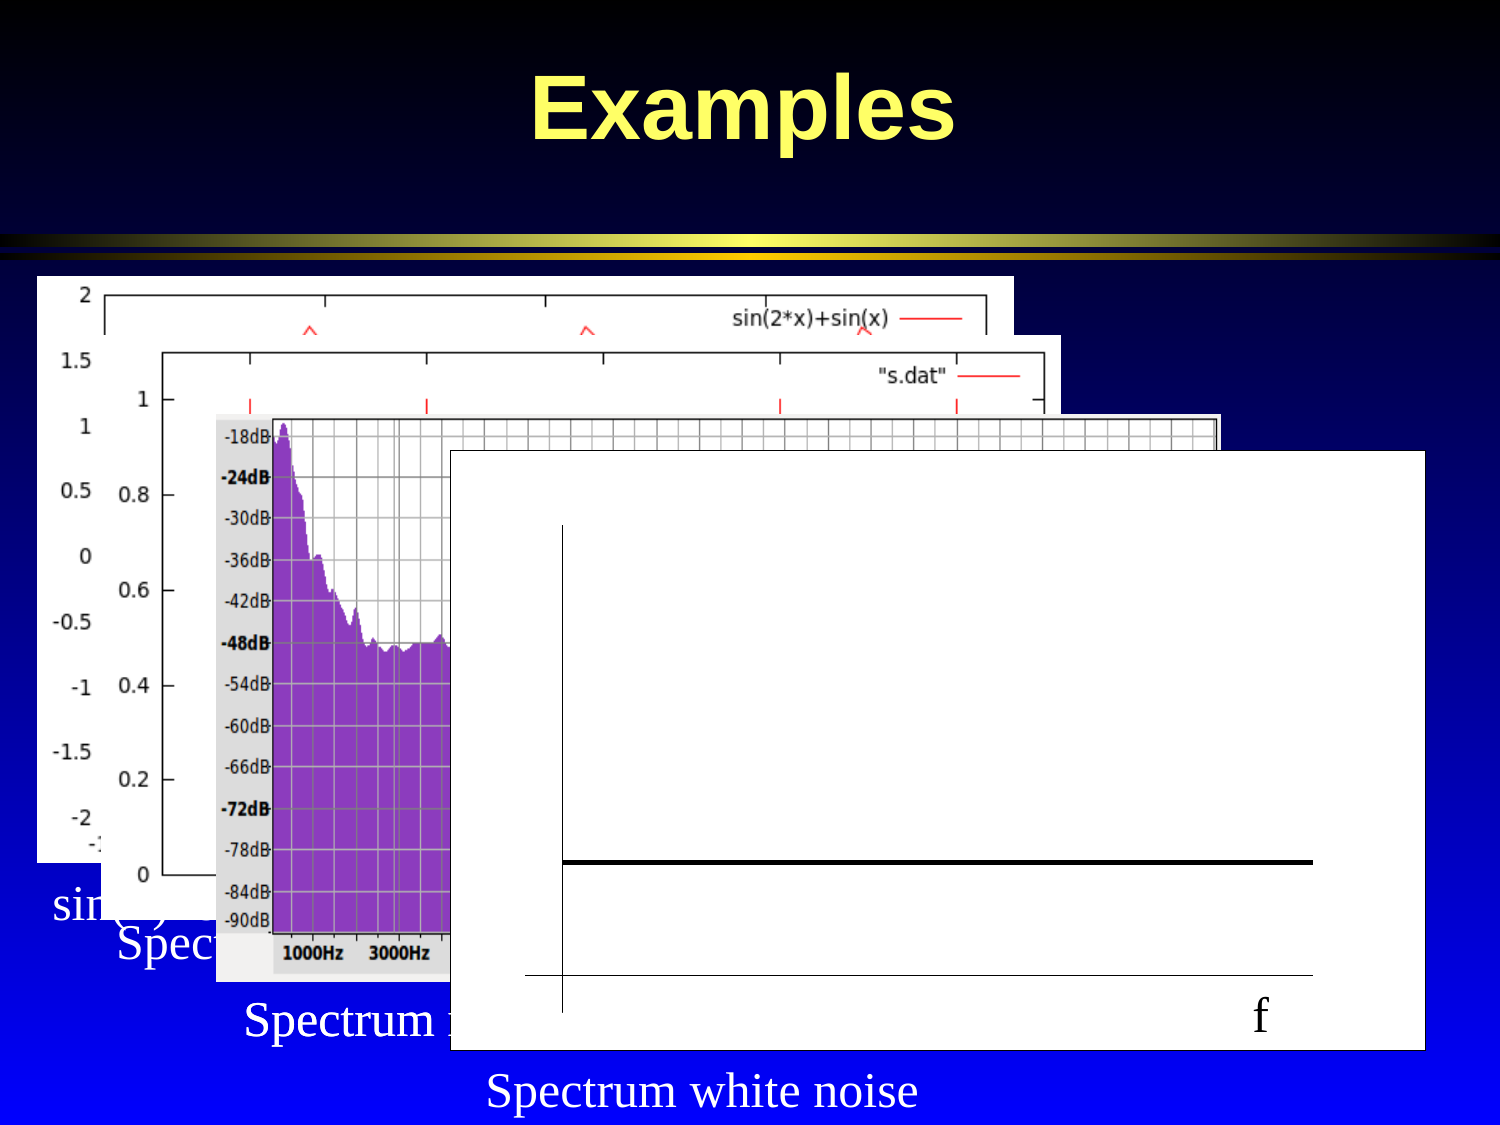

# Examples
sin(x)+sin(2x)
Spectrum of sin(x)+sin(2x)
f
Spectrum music
Spectrum music
Spectrum white noise